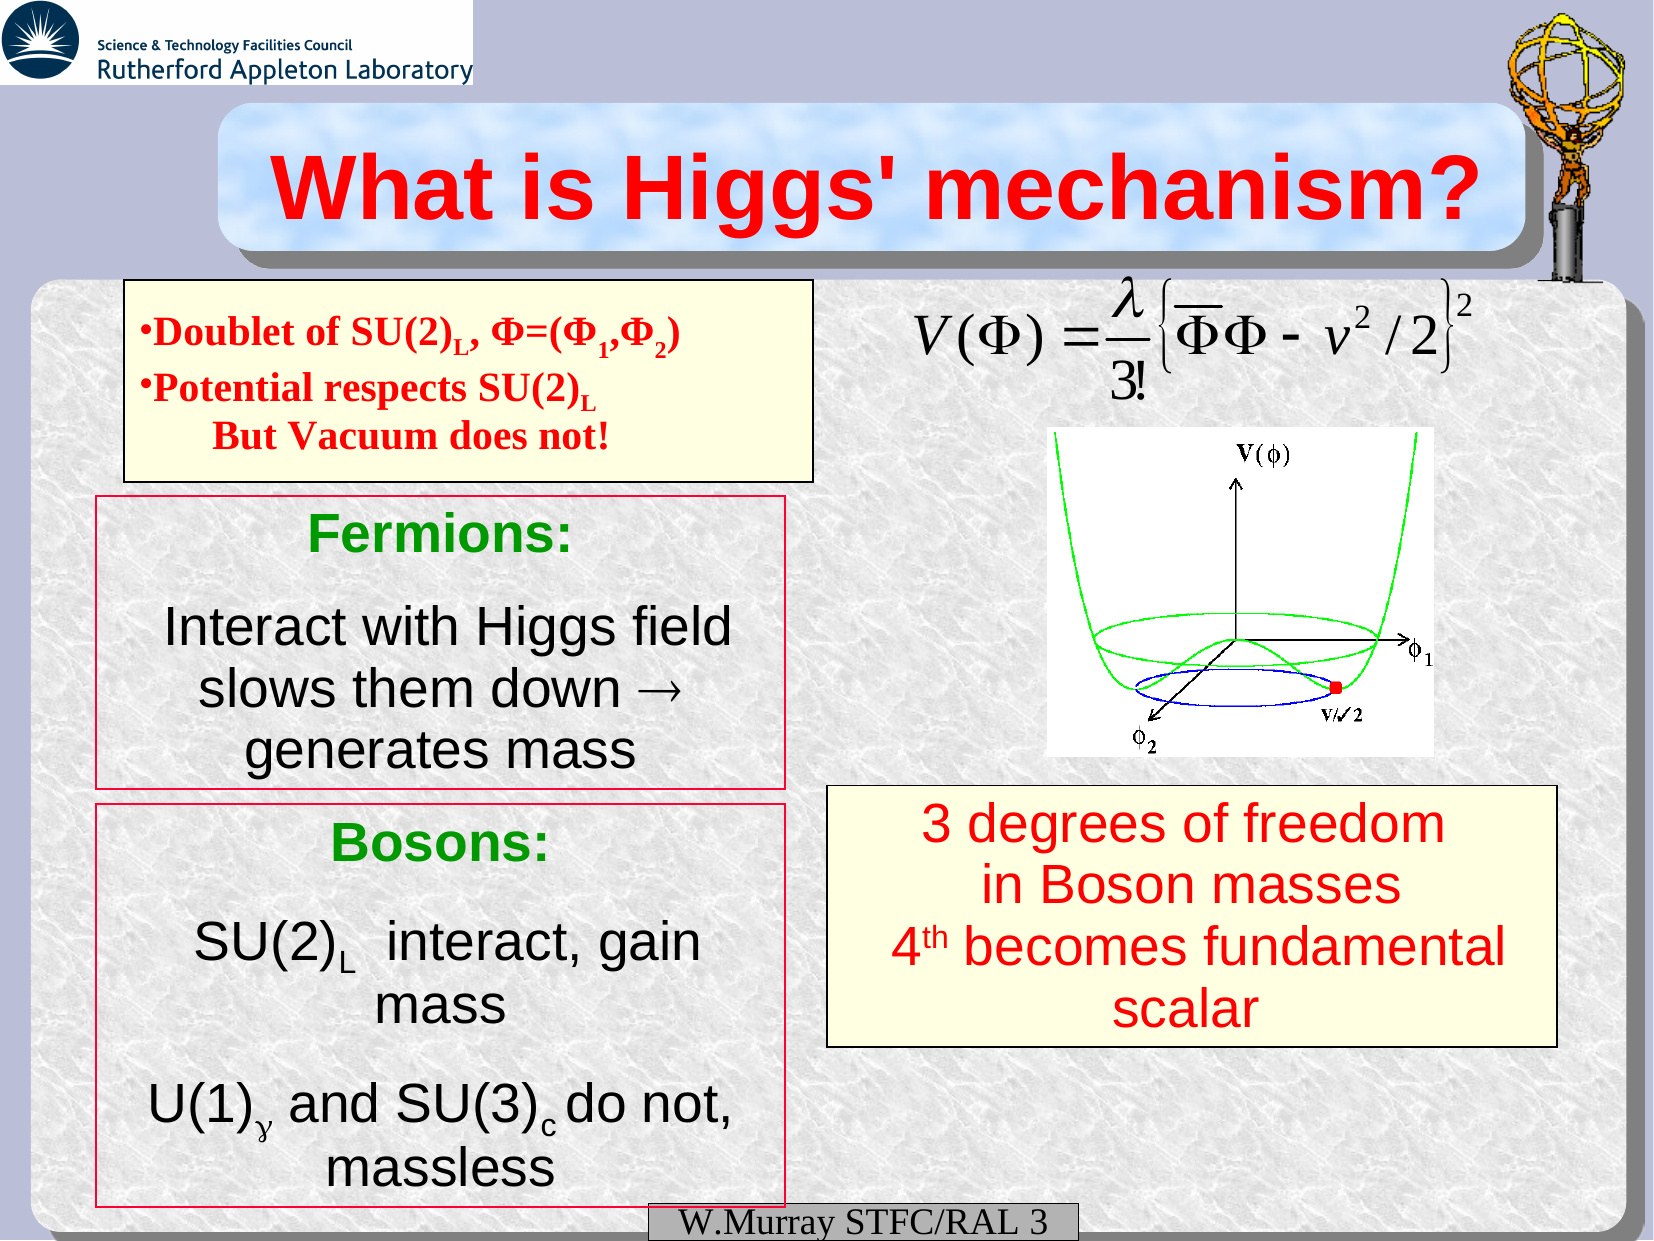

# What is Higgs' mechanism?
Doublet of SU(2)L, Φ=(Φ1,Φ2)
Potential respects SU(2)L
 But Vacuum does not!
Fermions:
 Interact with Higgs field slows them down  generates mass
3 degrees of freedom
in Boson masses
 4th becomes fundamental
scalar
Bosons:
 SU(2)L interact, gain mass
U(1) and SU(3)c do not, massless